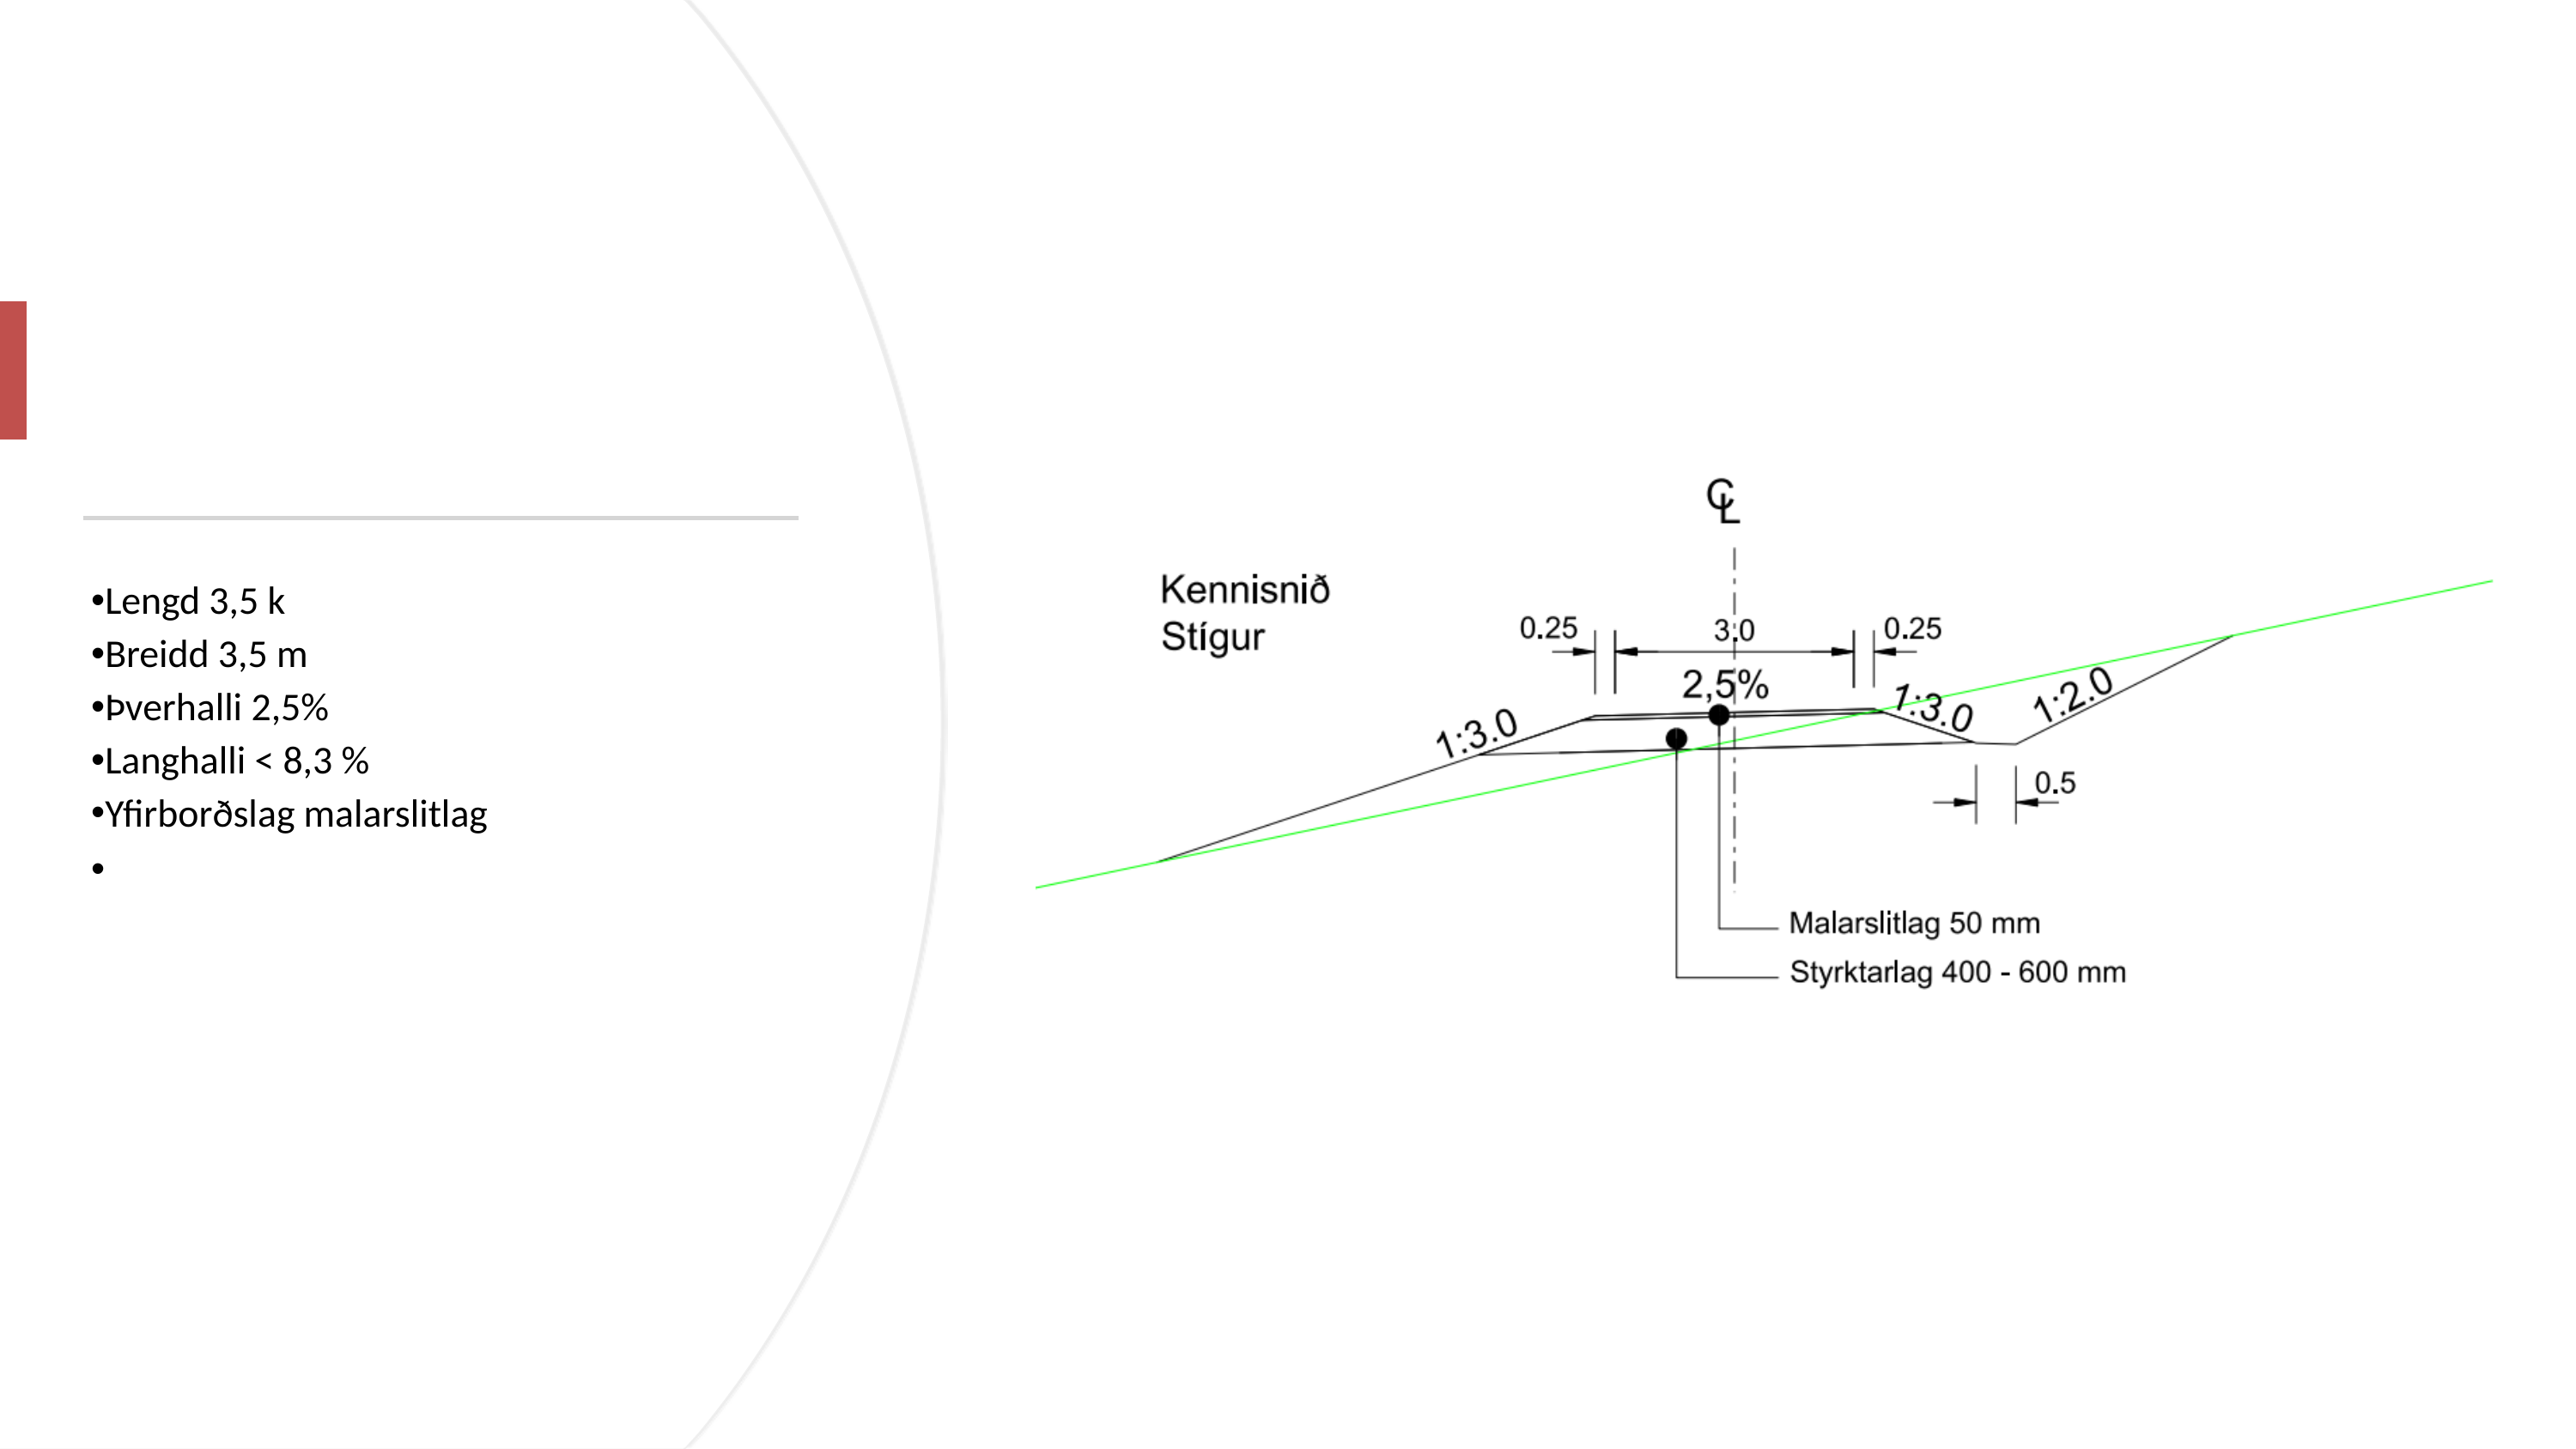

Lengd 3,5 k
Breidd 3,5 m
Þverhalli 2,5%
Langhalli < 8,3 %
Yfirborðslag malarslitlag